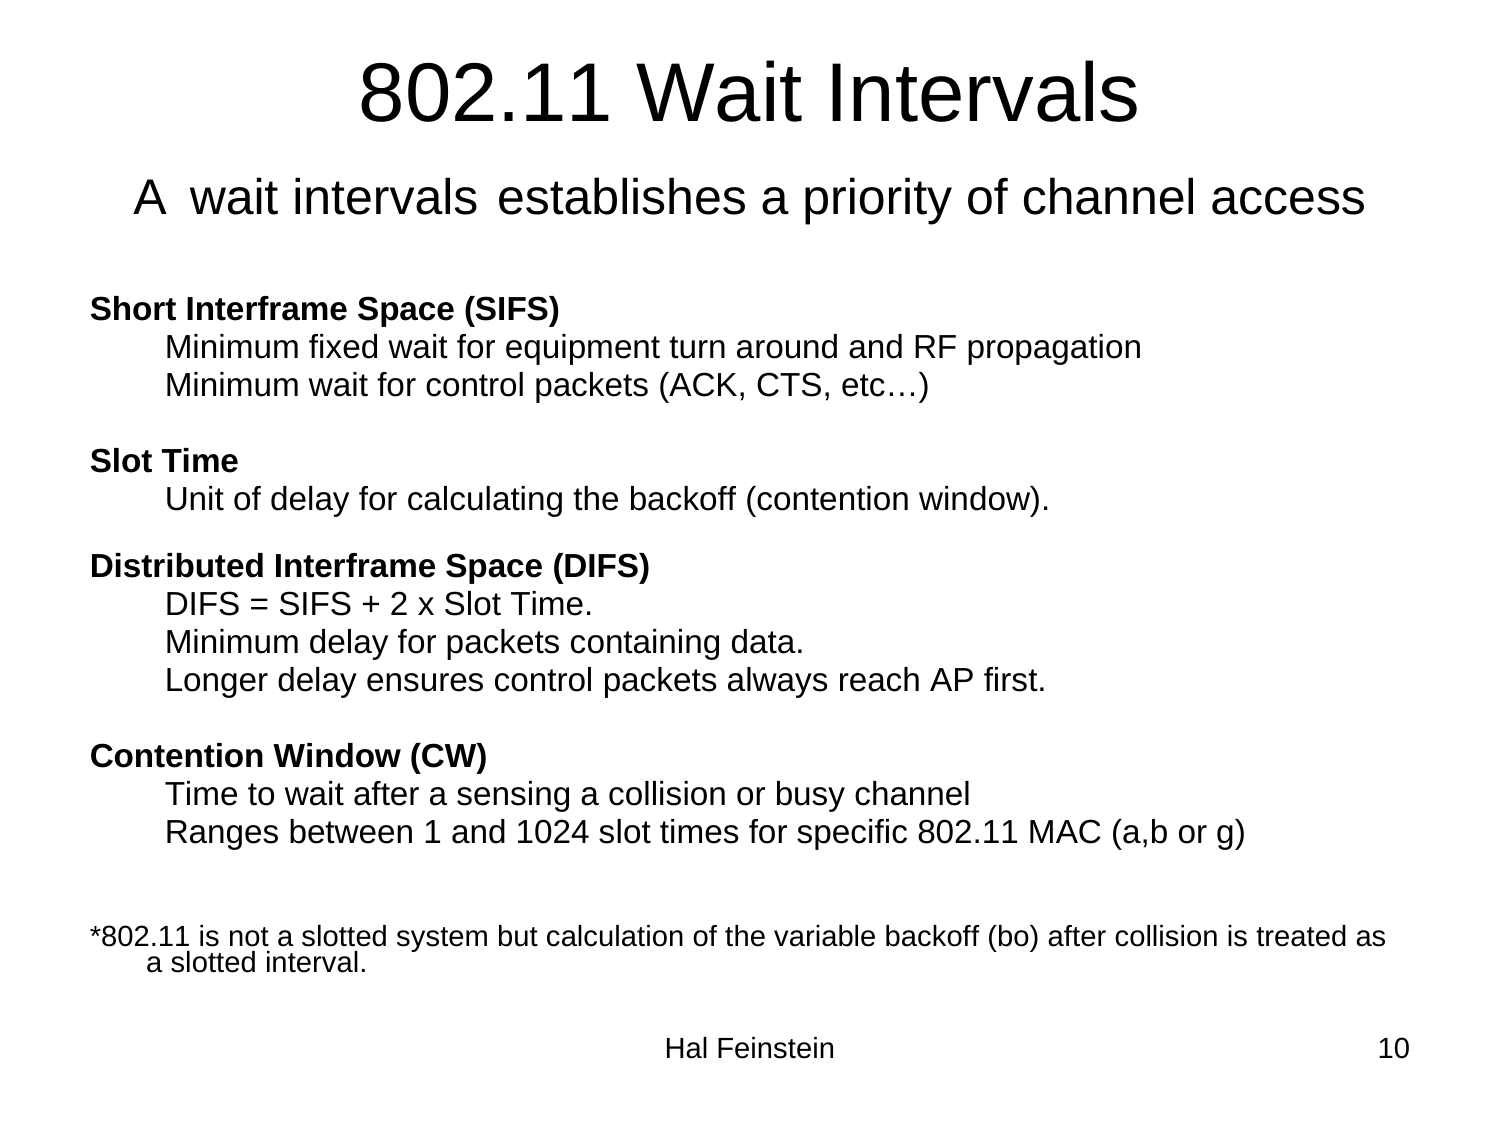

# 802.11 Wait Intervals A wait intervals establishes a priority of channel access
Short Interframe Space (SIFS)
Minimum fixed wait for equipment turn around and RF propagation
Minimum wait for control packets (ACK, CTS, etc…)
Slot Time
Unit of delay for calculating the backoff (contention window).
Distributed Interframe Space (DIFS)
DIFS = SIFS + 2 x Slot Time.
Minimum delay for packets containing data.
Longer delay ensures control packets always reach AP first.
Contention Window (CW)
Time to wait after a sensing a collision or busy channel
Ranges between 1 and 1024 slot times for specific 802.11 MAC (a,b or g)
*802.11 is not a slotted system but calculation of the variable backoff (bo) after collision is treated as a slotted interval.
Hal Feinstein
10